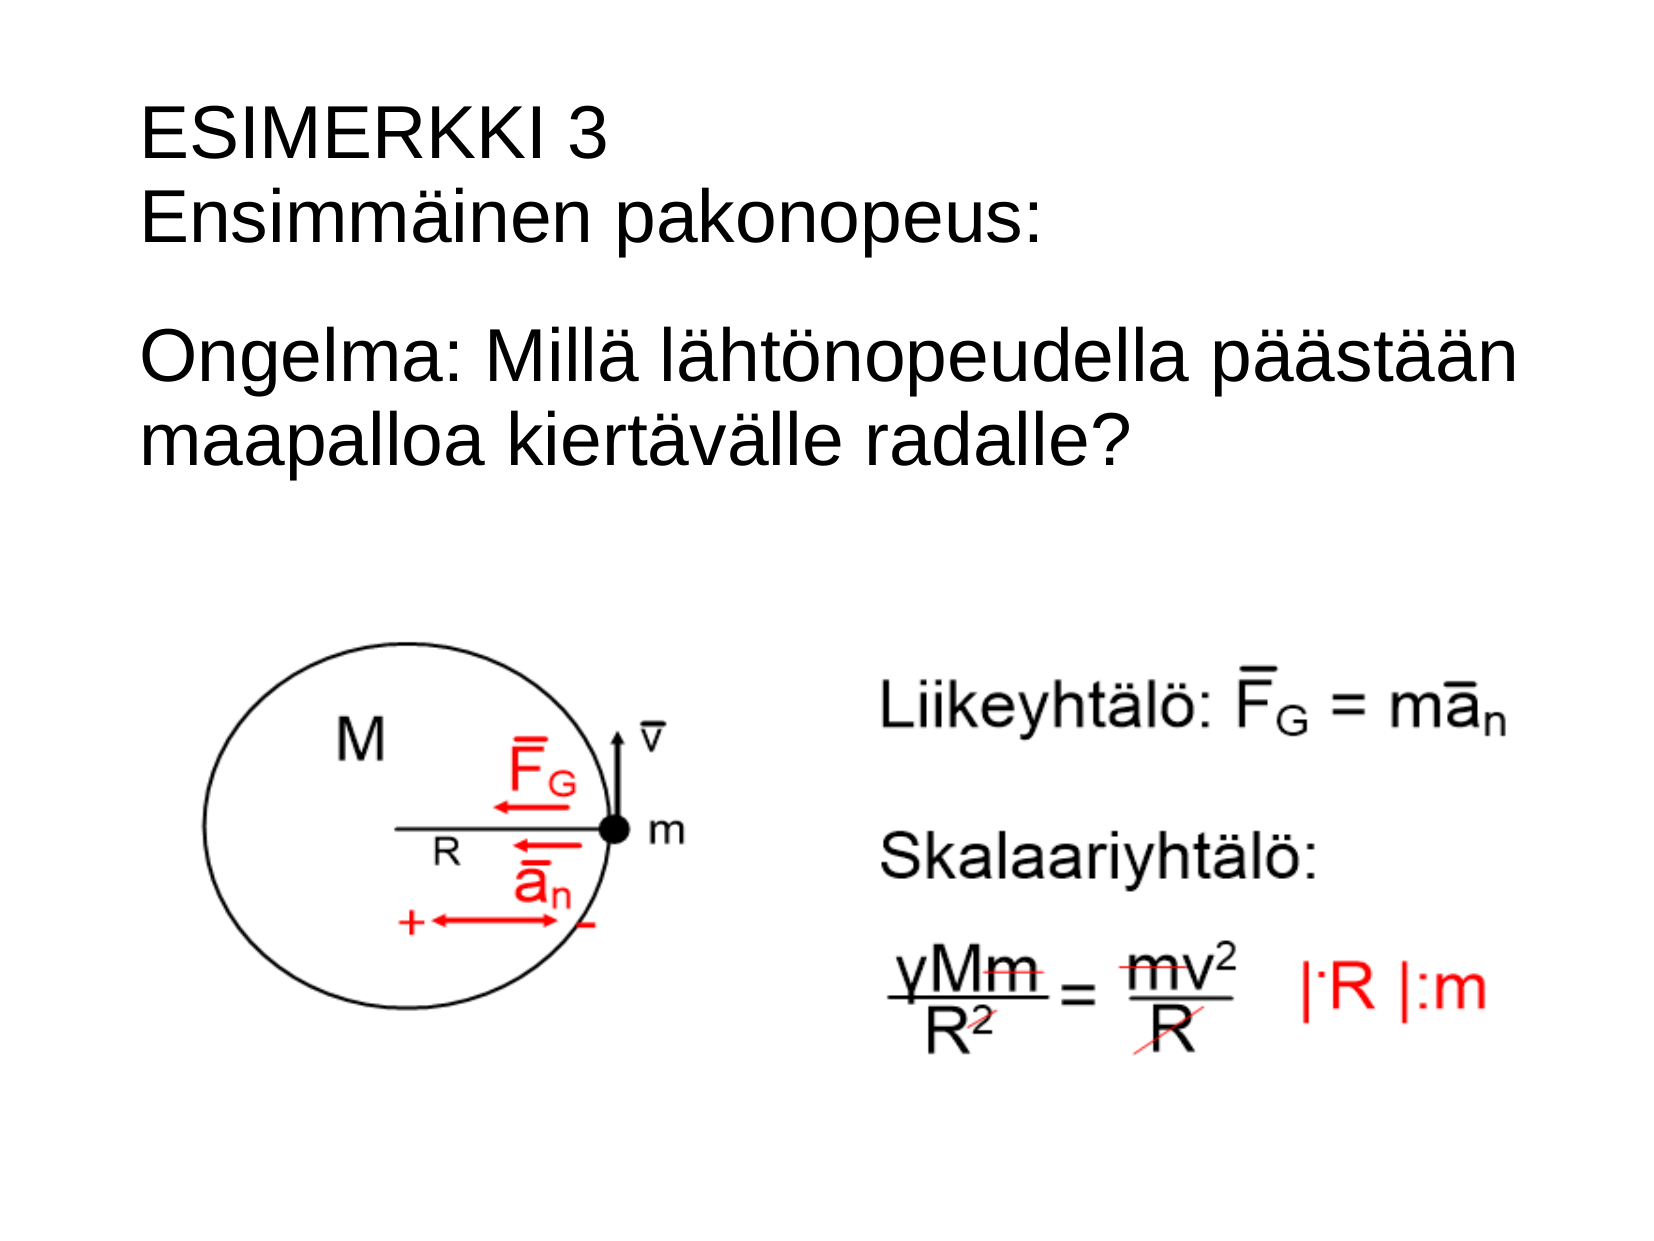

ESIMERKKI 3
Ensimmäinen pakonopeus:
Ongelma: Millä lähtönopeudella päästään maapalloa kiertävälle radalle?